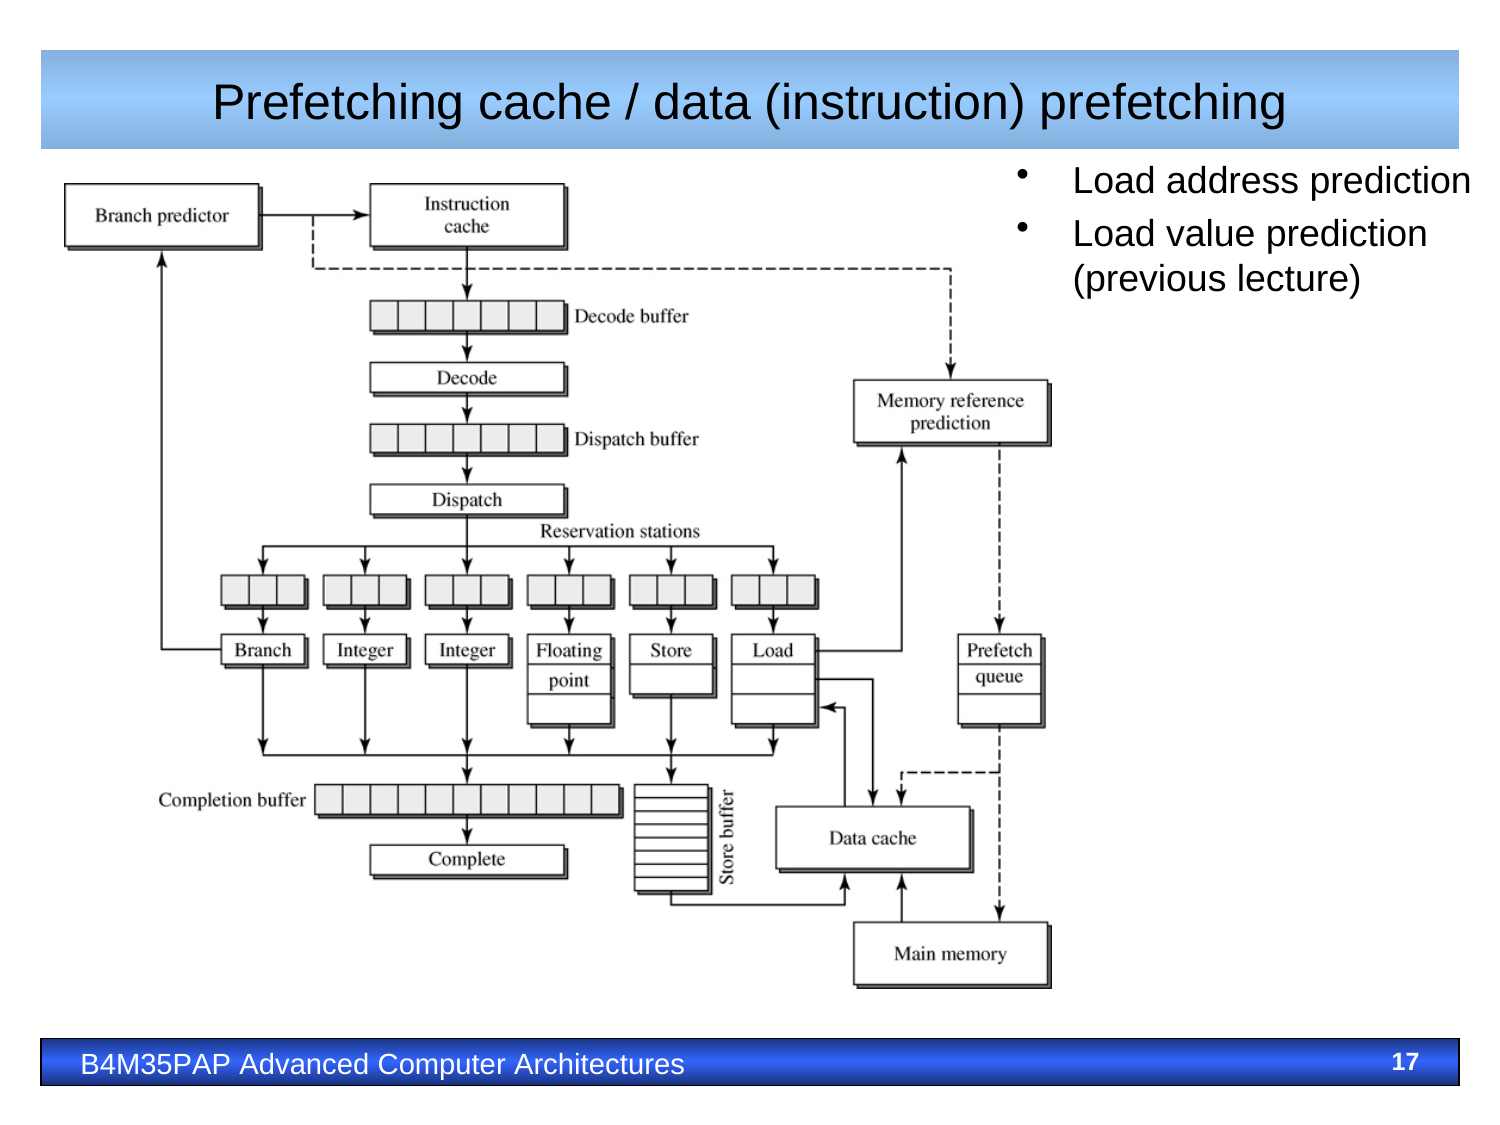

# Prefetching cache / data (instruction) prefetching
Load address prediction
Load value prediction (previous lecture)